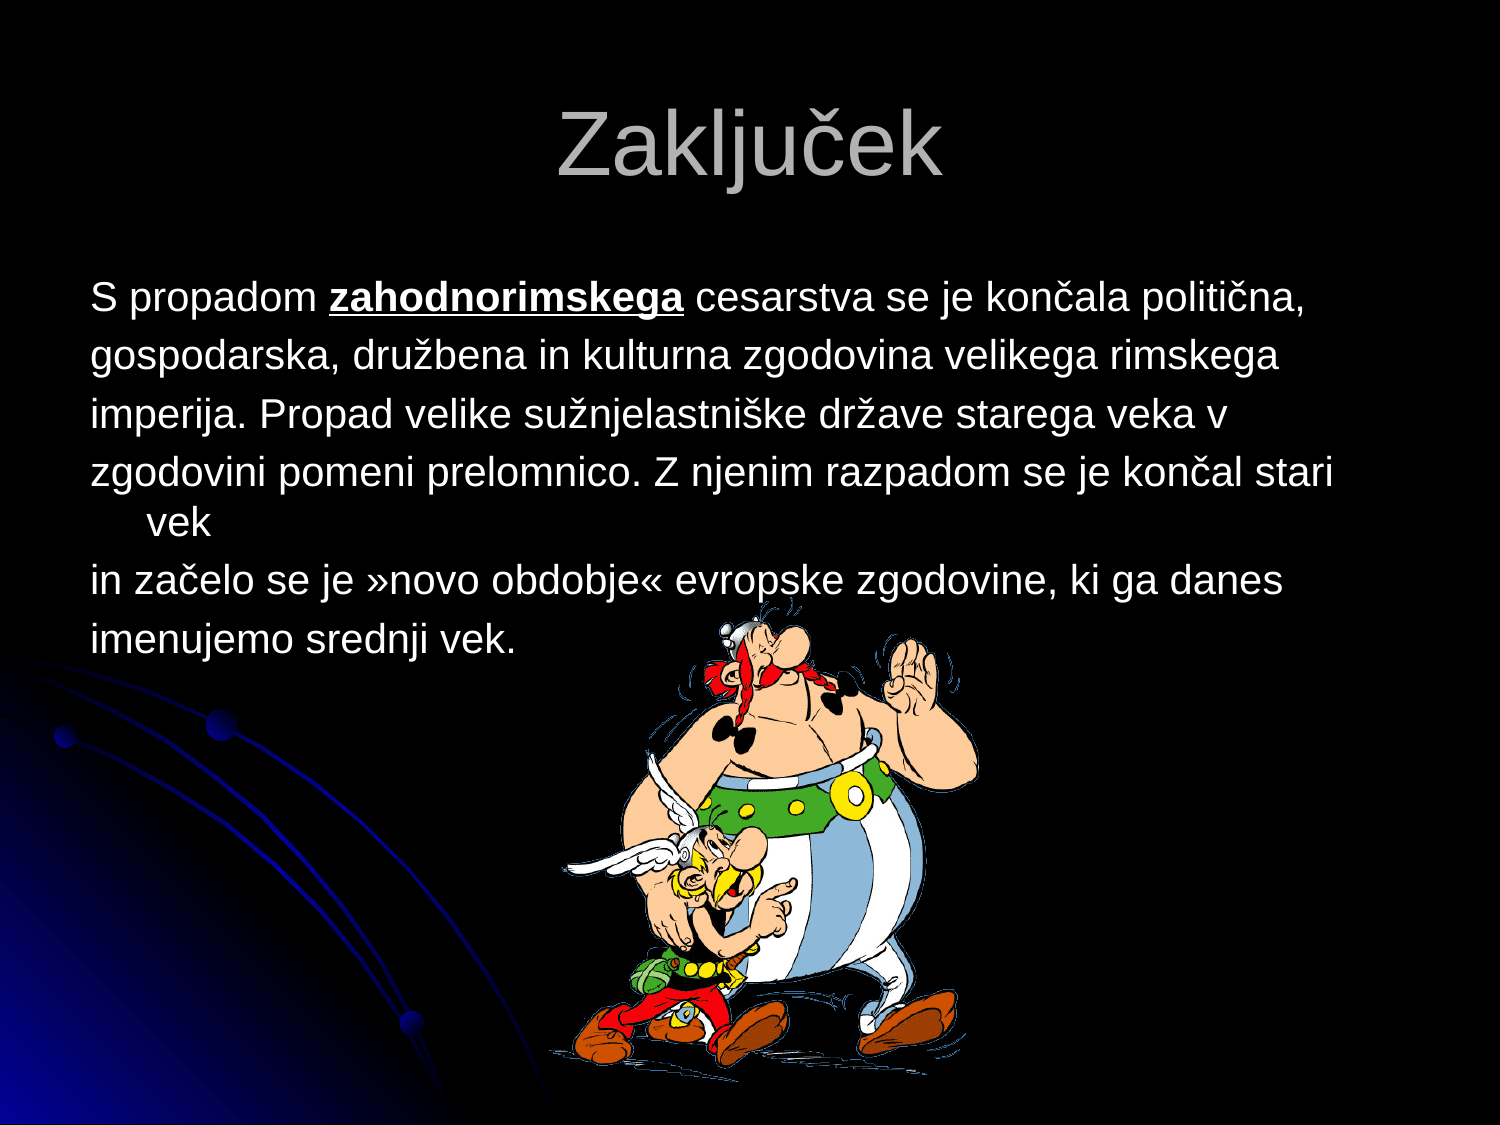

# Zaključek
S propadom zahodnorimskega cesarstva se je končala politična,
gospodarska, družbena in kulturna zgodovina velikega rimskega
imperija. Propad velike sužnjelastniške države starega veka v
zgodovini pomeni prelomnico. Z njenim razpadom se je končal stari vek
in začelo se je »novo obdobje« evropske zgodovine, ki ga danes
imenujemo srednji vek.